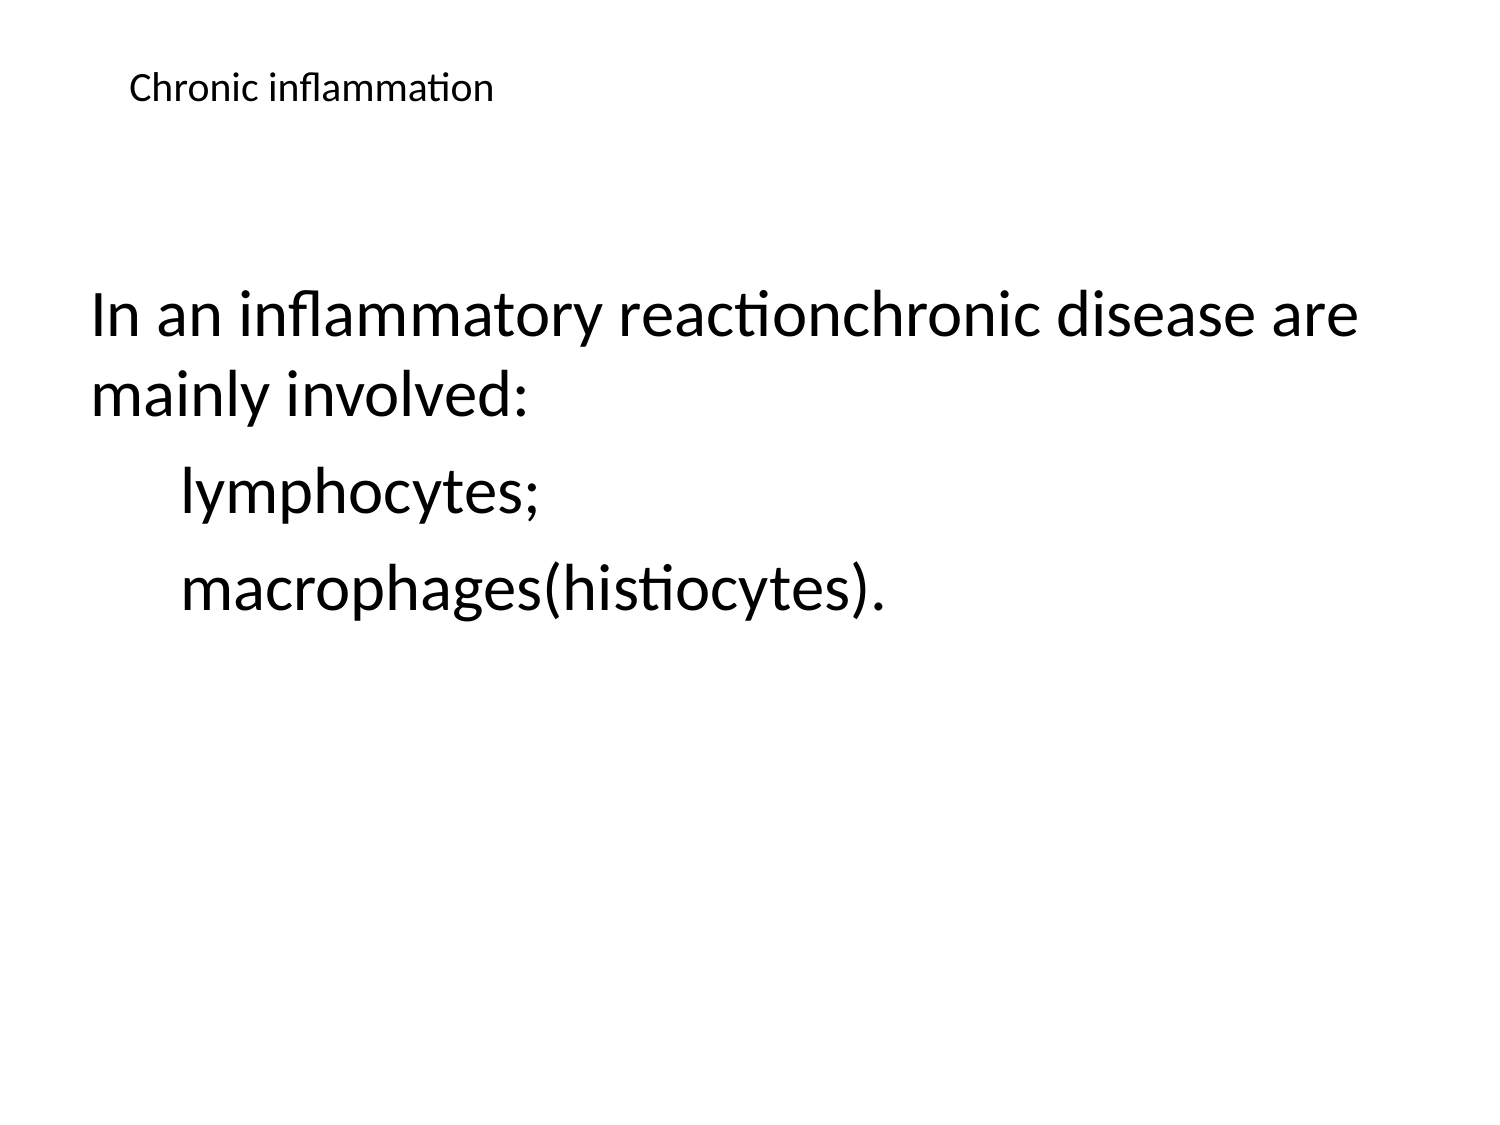

# Chronic inflammation
In an inflammatory reactionchronic disease are mainly involved:
	 lymphocytes;
	 macrophages(histiocytes).